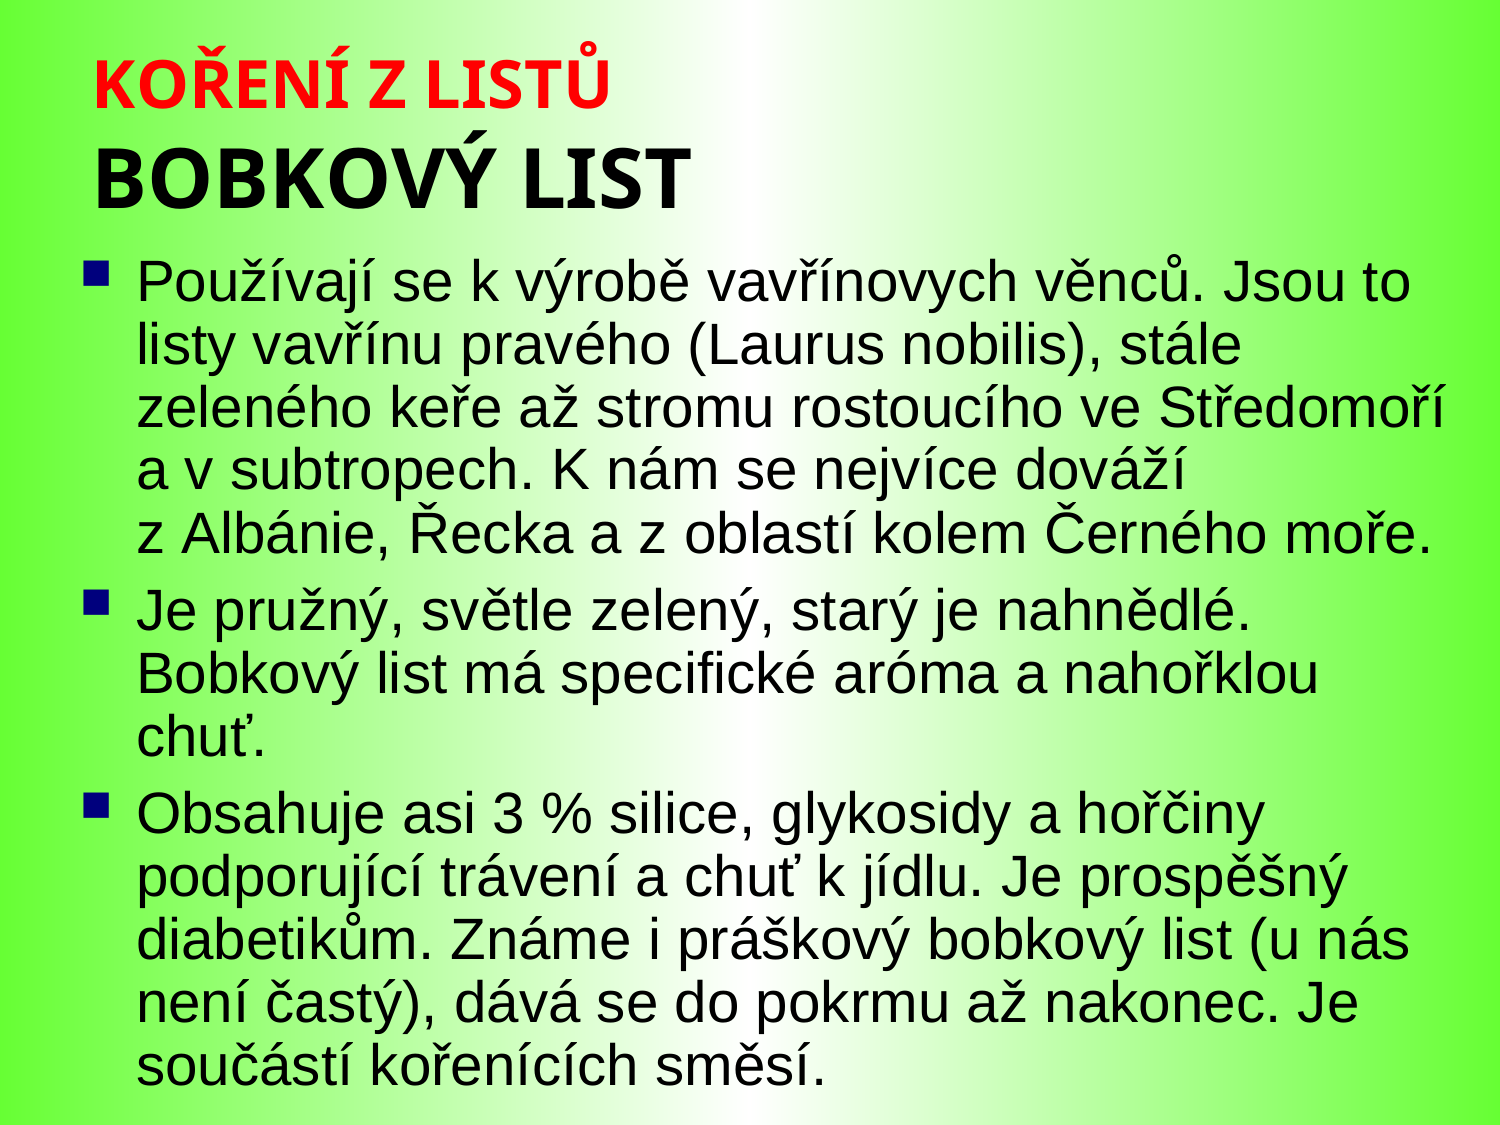

# KOŘENÍ Z LISTŮ BOBKOVÝ LIST
Používají se k výrobě vavřínovych věnců. Jsou to listy vavřínu pravého (Laurus nobilis), stále zeleného keře až stromu rostoucího ve Středomoří a v subtropech. K nám se nejvíce dováží
z Albánie, Řecka a z oblastí kolem Černého moře.
Je pružný, světle zelený, starý je nahnědlé. Bobkový list má specifické aróma a nahořklou chuť.
Obsahuje asi 3 % silice, glykosidy a hořčiny podporující trávení a chuť k jídlu. Je prospěšný diabetikům. Známe i práškový bobkový list (u nás není častý), dává se do pokrmu až nakonec. Je součástí kořenících směsí.